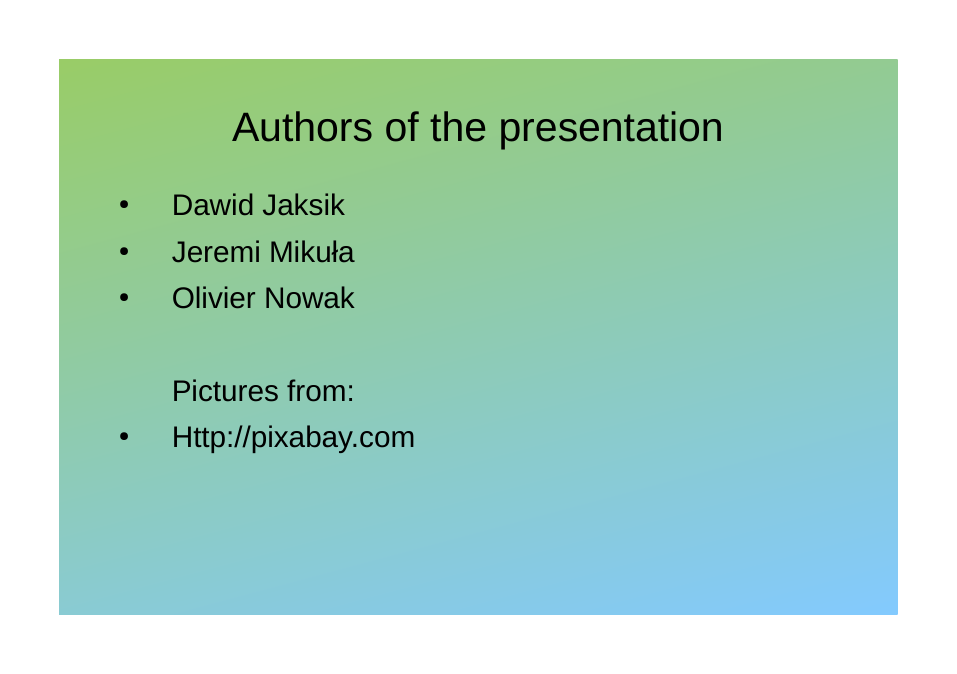

# Authors of the presentation
Dawid Jaksik
Jeremi Mikuła
Olivier Nowak
Pictures from:
Http://pixabay.com